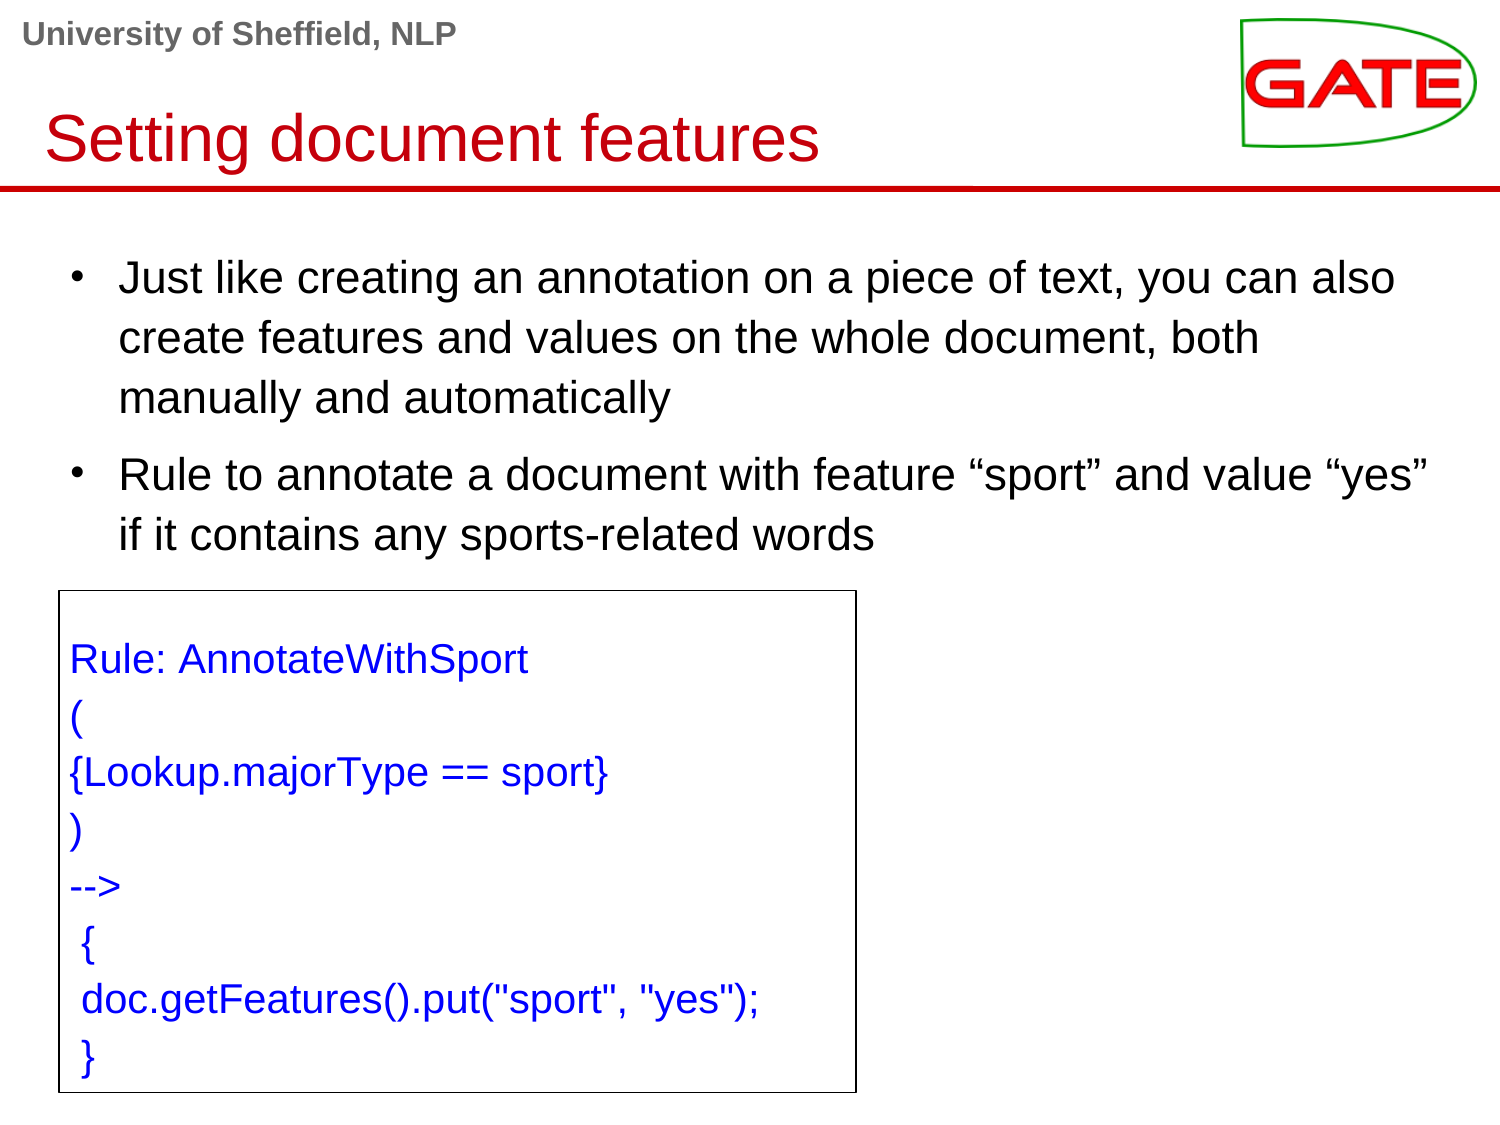

# Setting document features
Just like creating an annotation on a piece of text, you can also create features and values on the whole document, both manually and automatically
Rule to annotate a document with feature “sport” and value “yes” if it contains any sports-related words
Rule: AnnotateWithSport
(
{Lookup.majorType == sport}
)
-->
 {
 doc.getFeatures().put("sport", "yes");
 }